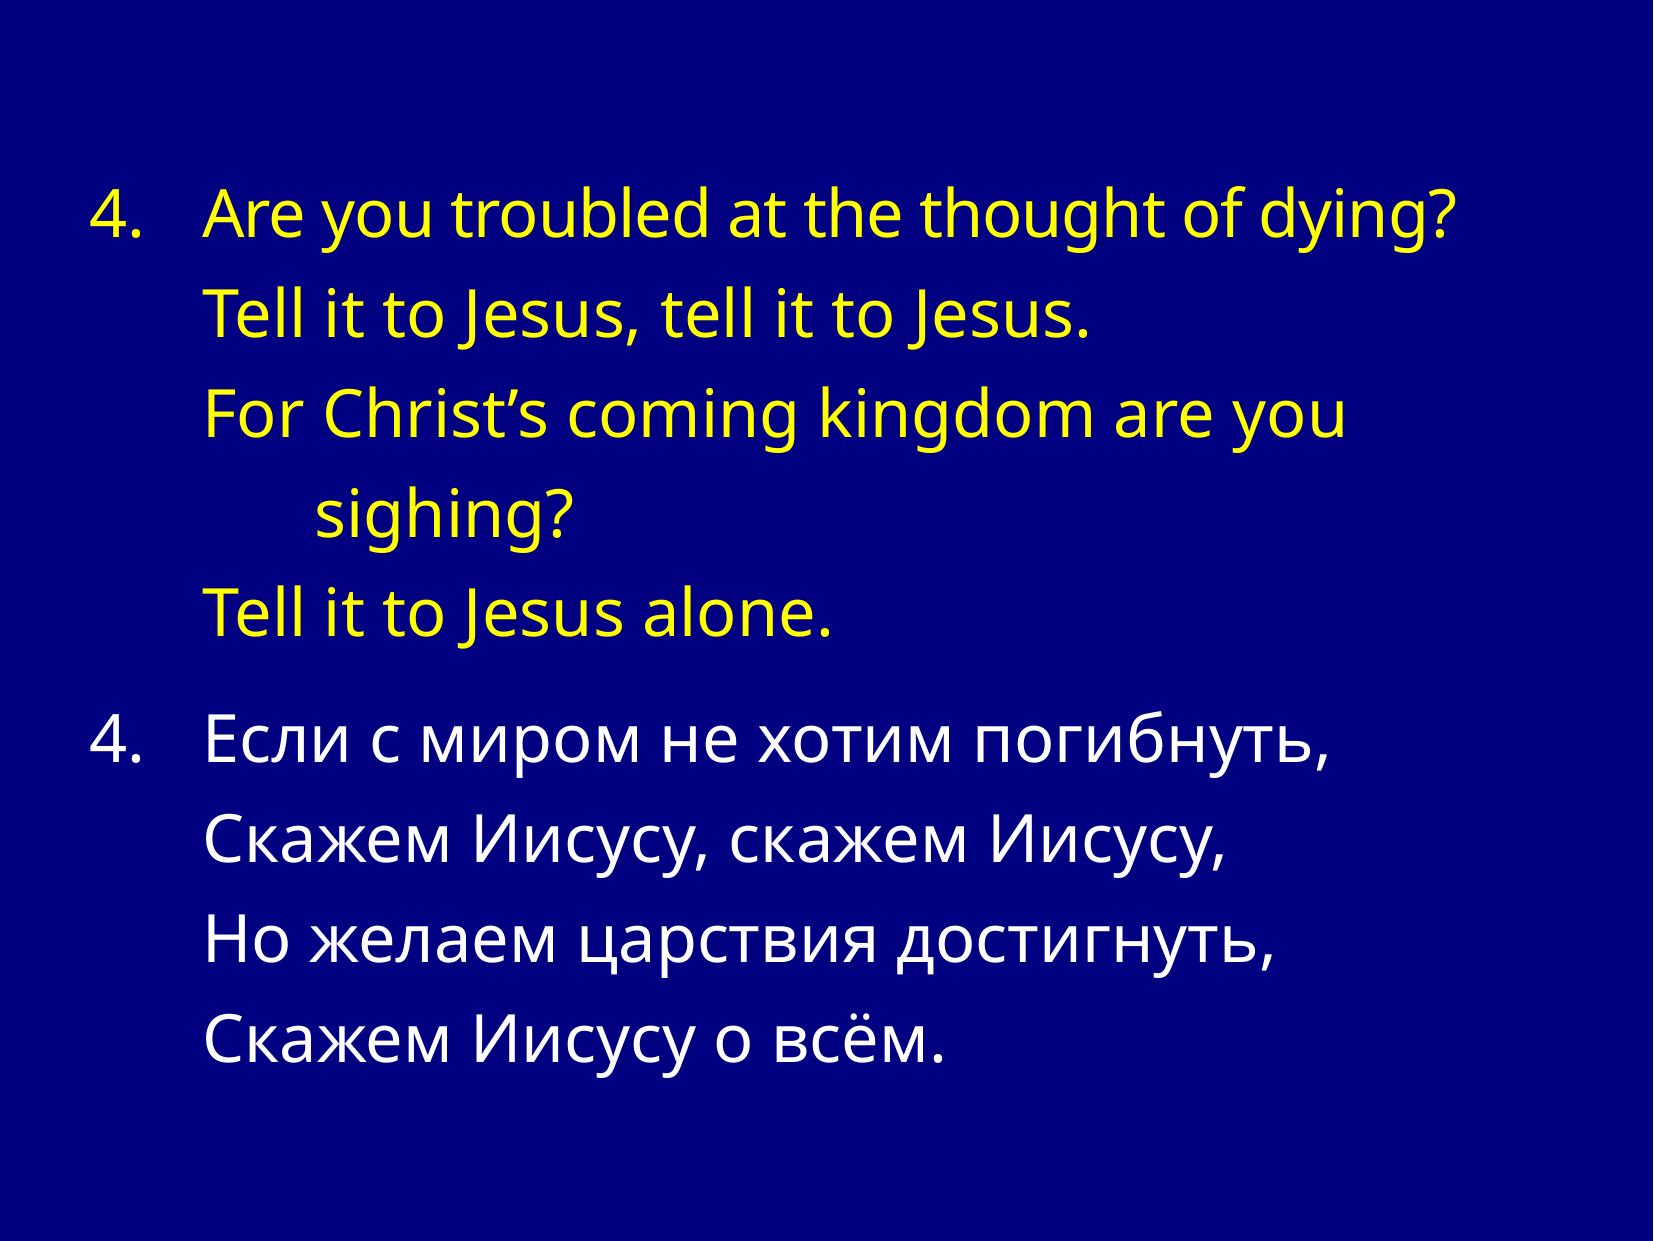

4.	Are you troubled at the thought of dying?
	Tell it to Jesus, tell it to Jesus.
	For Christ’s coming kingdom are you
		sighing?
	Tell it to Jesus alone.
4.	Если с миром не хотим погибнуть,
	Скажем Иисусу, скажем Иисусу,
	Но желаем царствия достигнуть,
	Скажем Иисусу о всём.